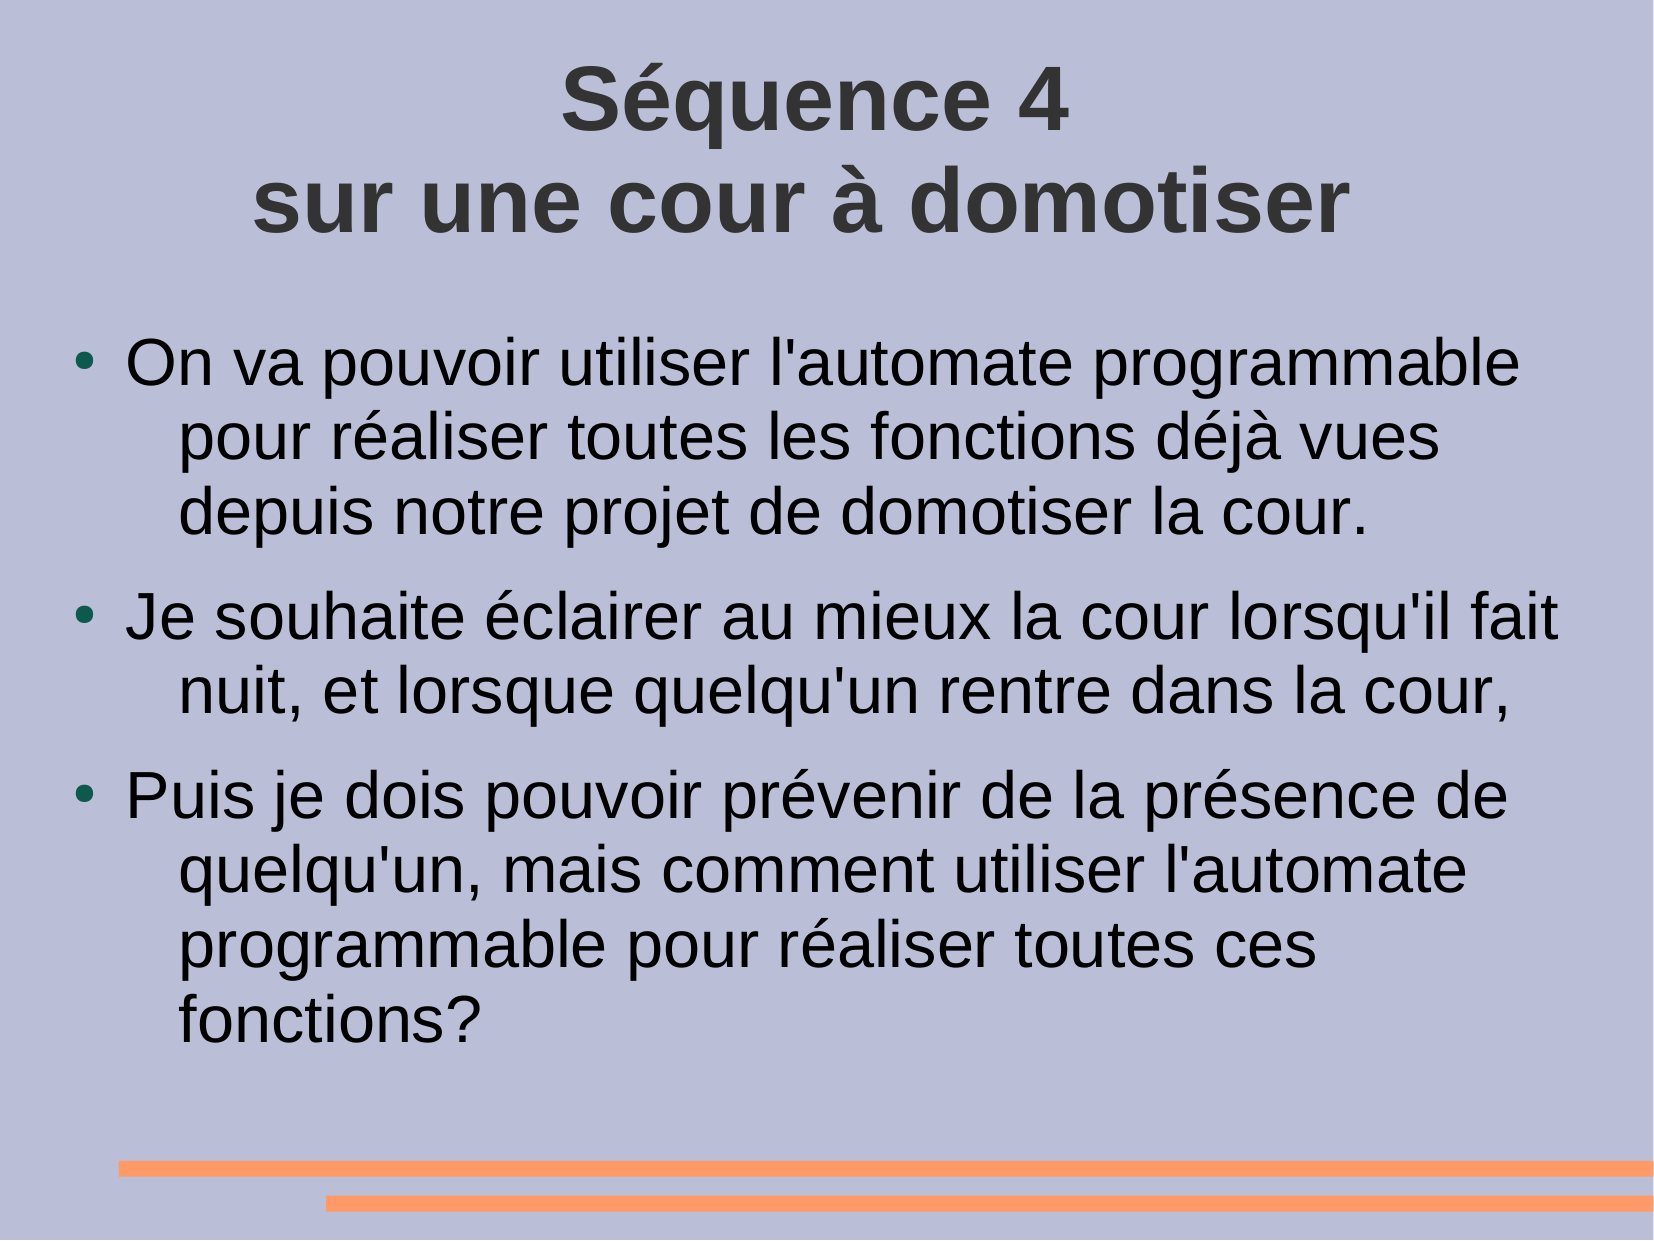

# Séquence 4 sur une cour à domotiser
On va pouvoir utiliser l'automate programmable pour réaliser toutes les fonctions déjà vues depuis notre projet de domotiser la cour.
Je souhaite éclairer au mieux la cour lorsqu'il fait nuit, et lorsque quelqu'un rentre dans la cour,
Puis je dois pouvoir prévenir de la présence de quelqu'un, mais comment utiliser l'automate programmable pour réaliser toutes ces fonctions?